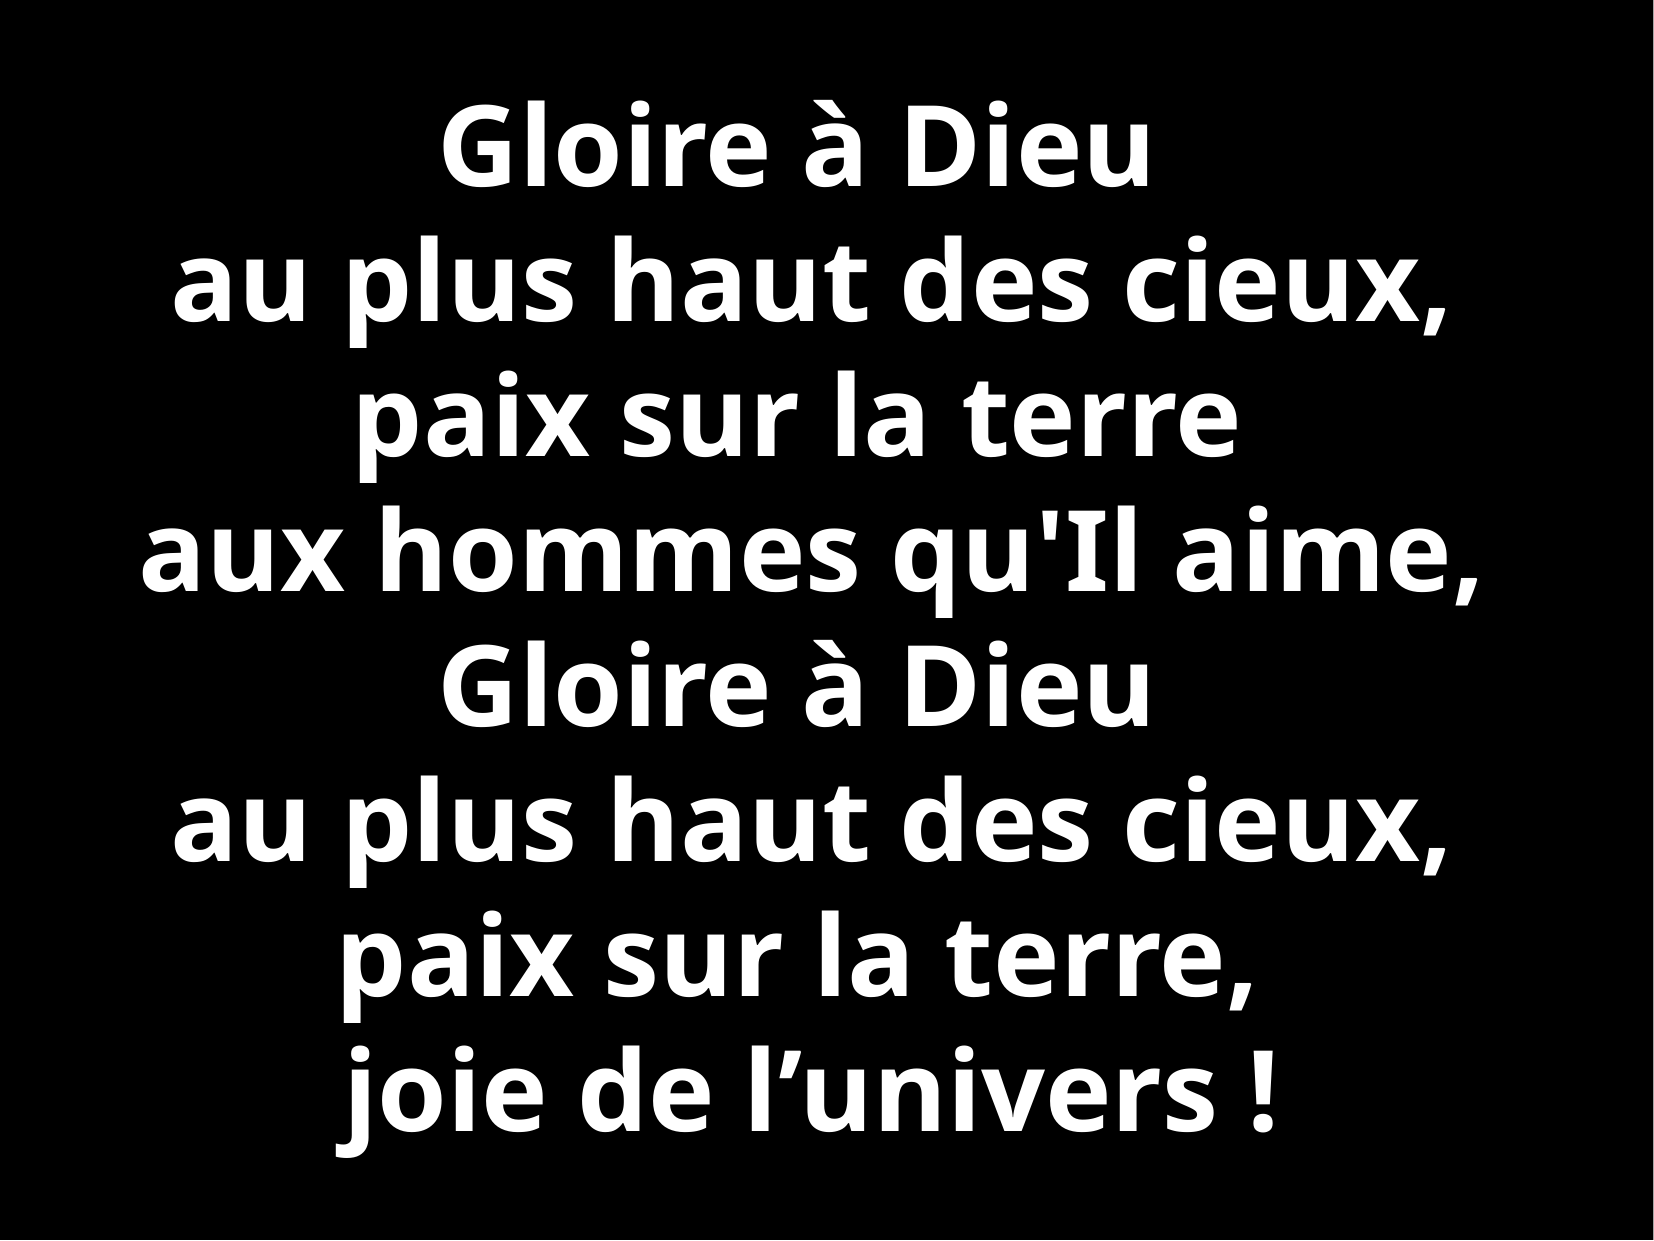

Gloire à Dieu
au plus haut des cieux,
paix sur la terre
aux hommes qu'Il aime,
Gloire à Dieu
au plus haut des cieux,
paix sur la terre,
joie de l’univers !